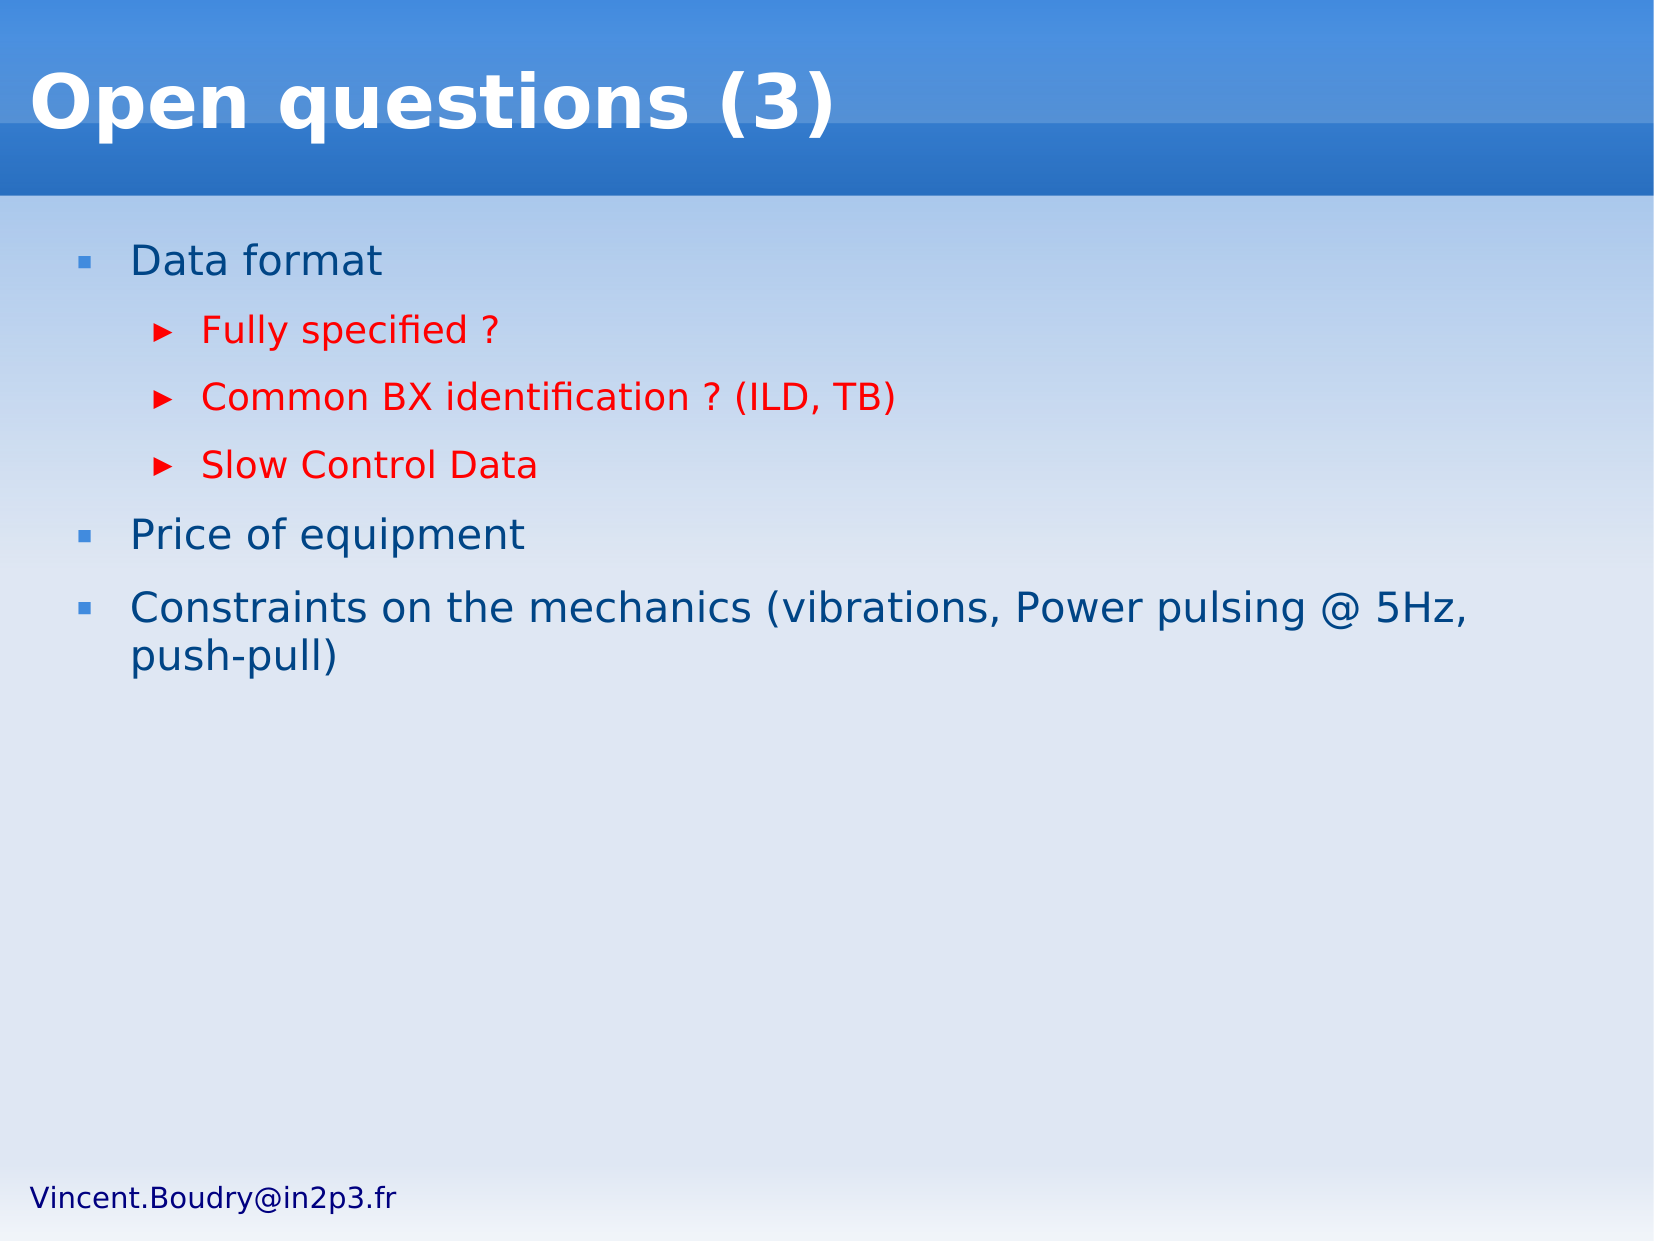

# Open questions (3)
Data format
Fully specified ?
Common BX identification ? (ILD, TB)
Slow Control Data
Price of equipment
Constraints on the mechanics (vibrations, Power pulsing @ 5Hz, push-pull)